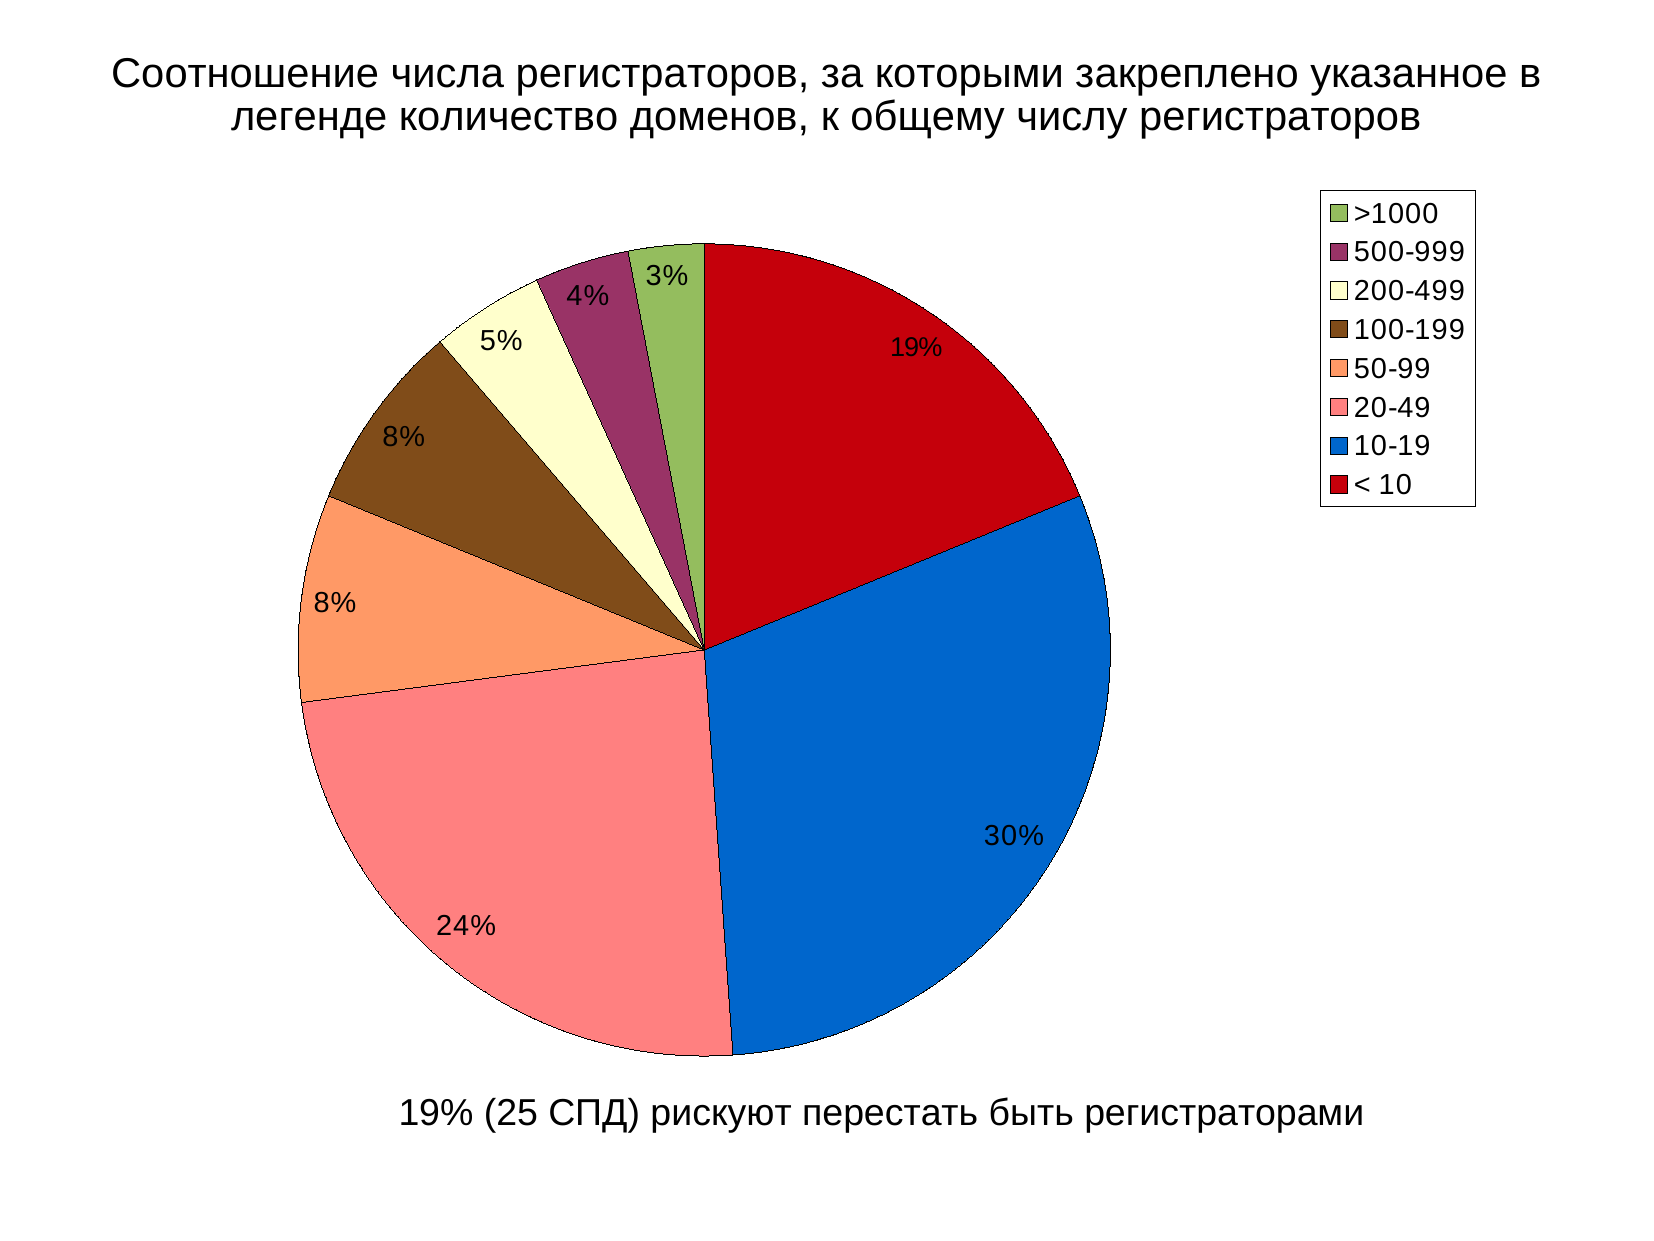

# Соотношение числа регистраторов, за которыми закреплено указанное в легенде количество доменов, к общему числу регистраторов‏
### Chart
| Category | Столбец 1 |
|---|---|
| >1000 | 4.0 |
| 500-999 | 5.0 |
| 200-499 | 6.0 |
| 100-199 | 10.0 |
| 50-99 | 11.0 |
| 20-49 | 32.0 |
| 10-19 | 40.0 |
| < 10 | 25.0 |19% (25 СПД) рискуют перестать быть регистраторами